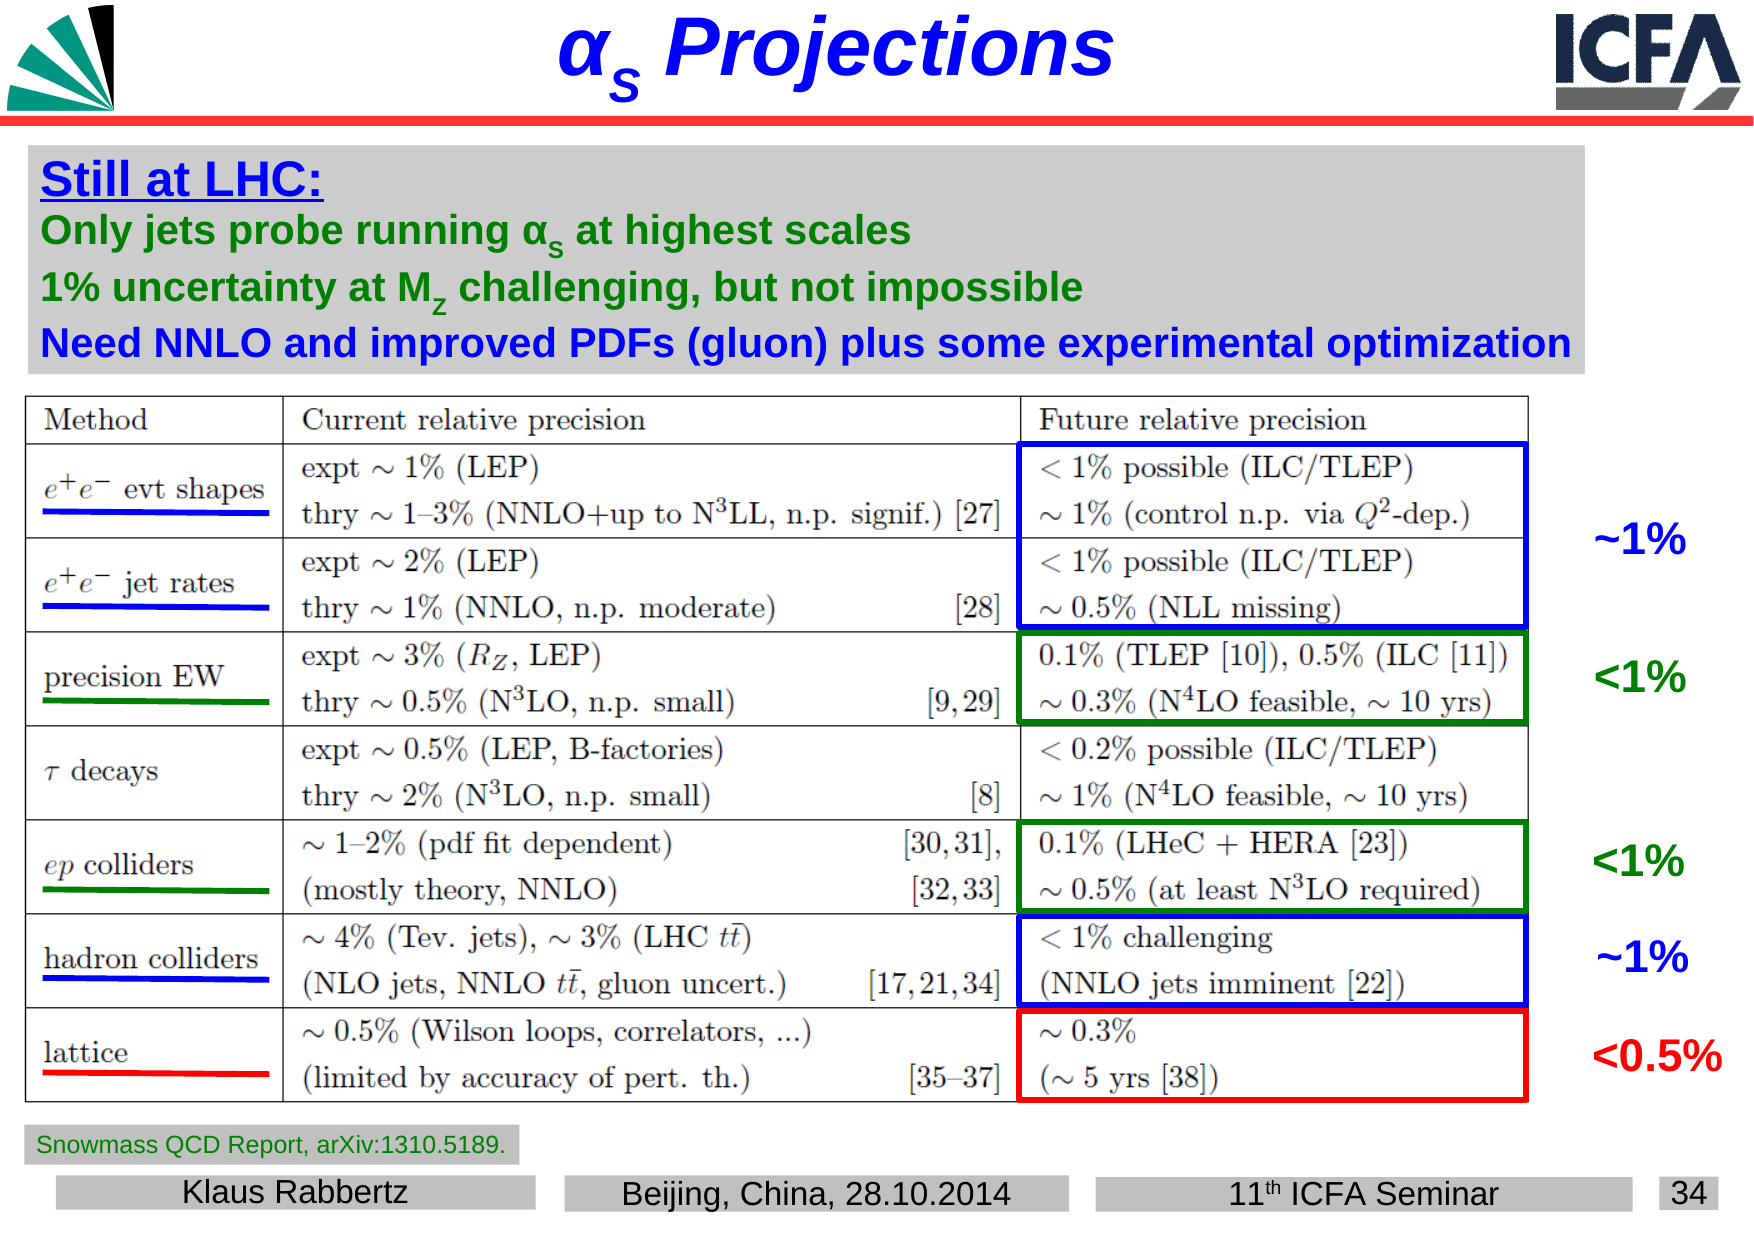

# αS Projections
Still at LHC:
Only jets probe running αS at highest scales
1% uncertainty at MZ challenging, but not impossible
Need NNLO and improved PDFs (gluon) plus some experimental optimization
Still at LHC:
Only jets probe running αS at highest scales
1% uncertainty at MZ challenging, but not impossible
Need NNLO and improved PDFs (gluon) plus some experimental optimization
~1%
<1%
<1%
~1%
<0.5%
Snowmass QCD Report, arXiv:1310.5189.